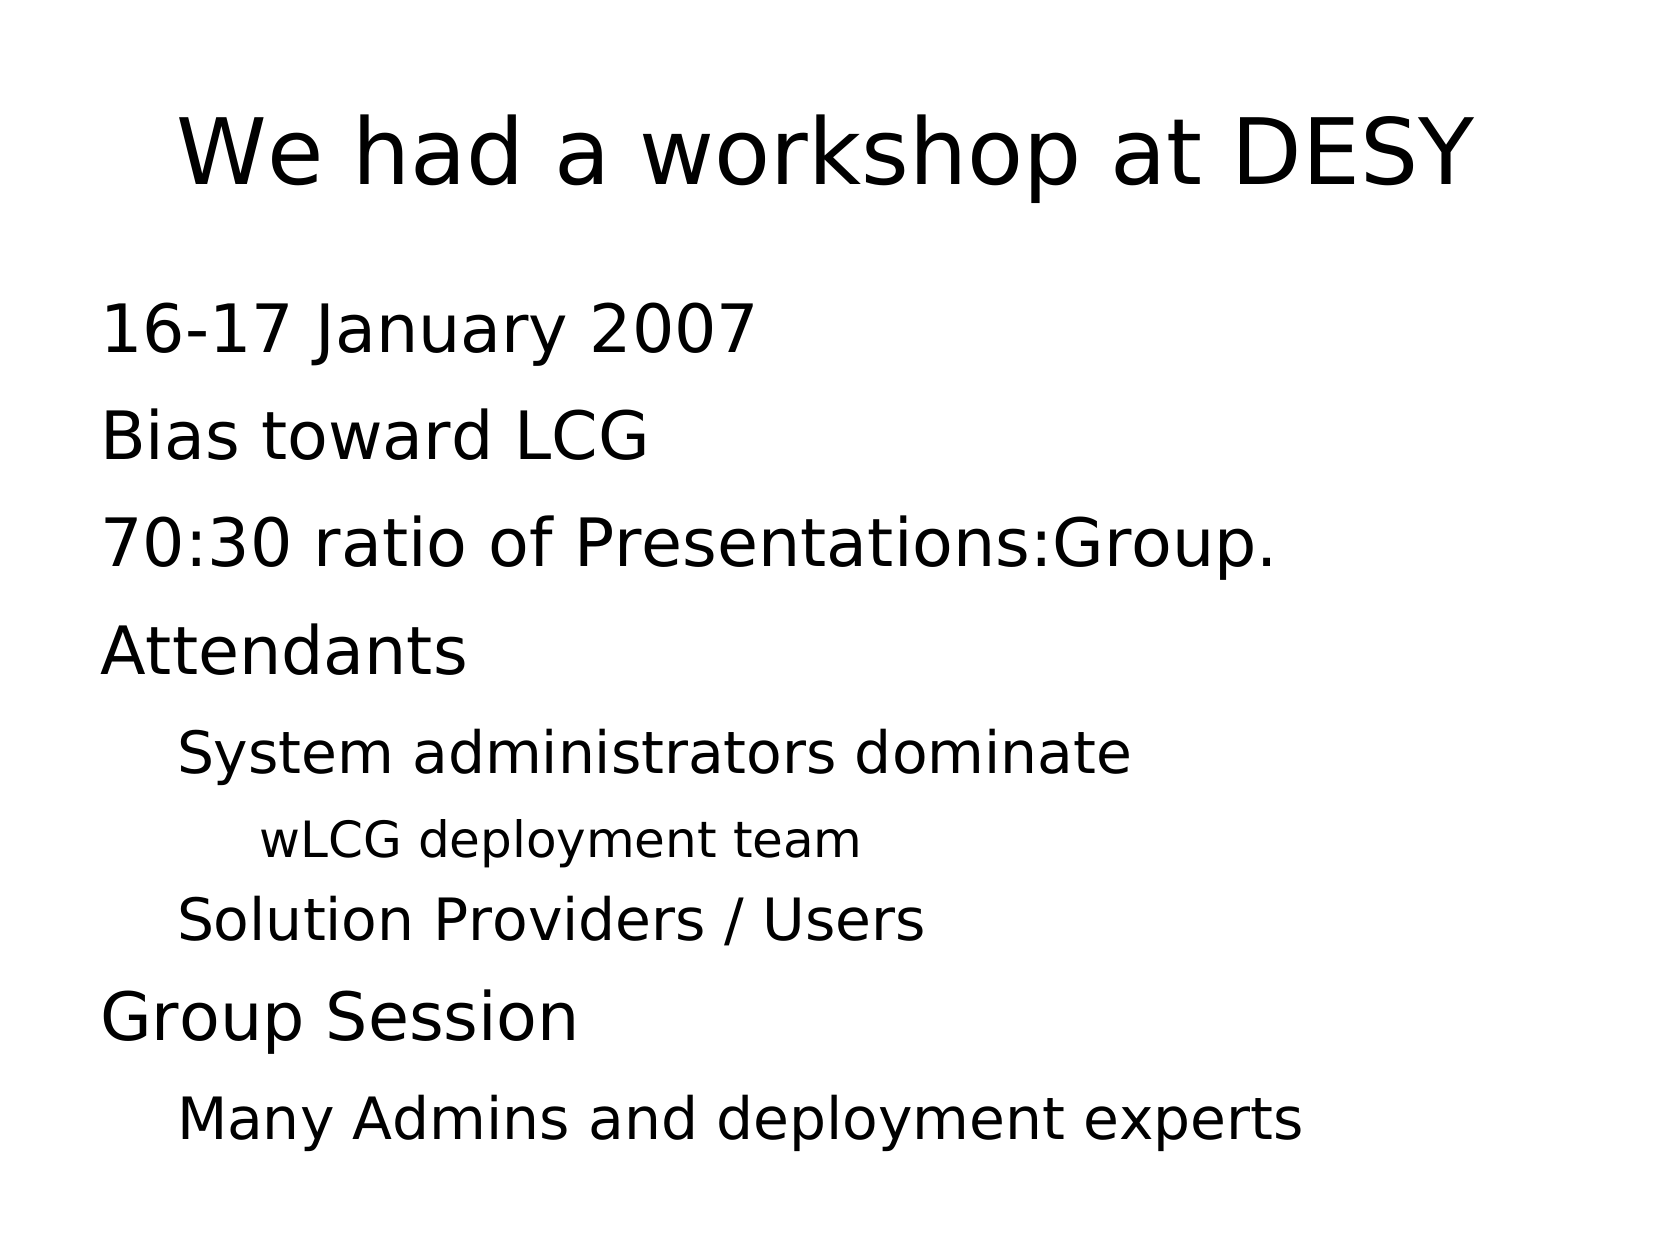

# We had a workshop at DESY
16-17 January 2007
Bias toward LCG
70:30 ratio of Presentations:Group.
Attendants
System administrators dominate
wLCG deployment team
Solution Providers / Users
Group Session
Many Admins and deployment experts